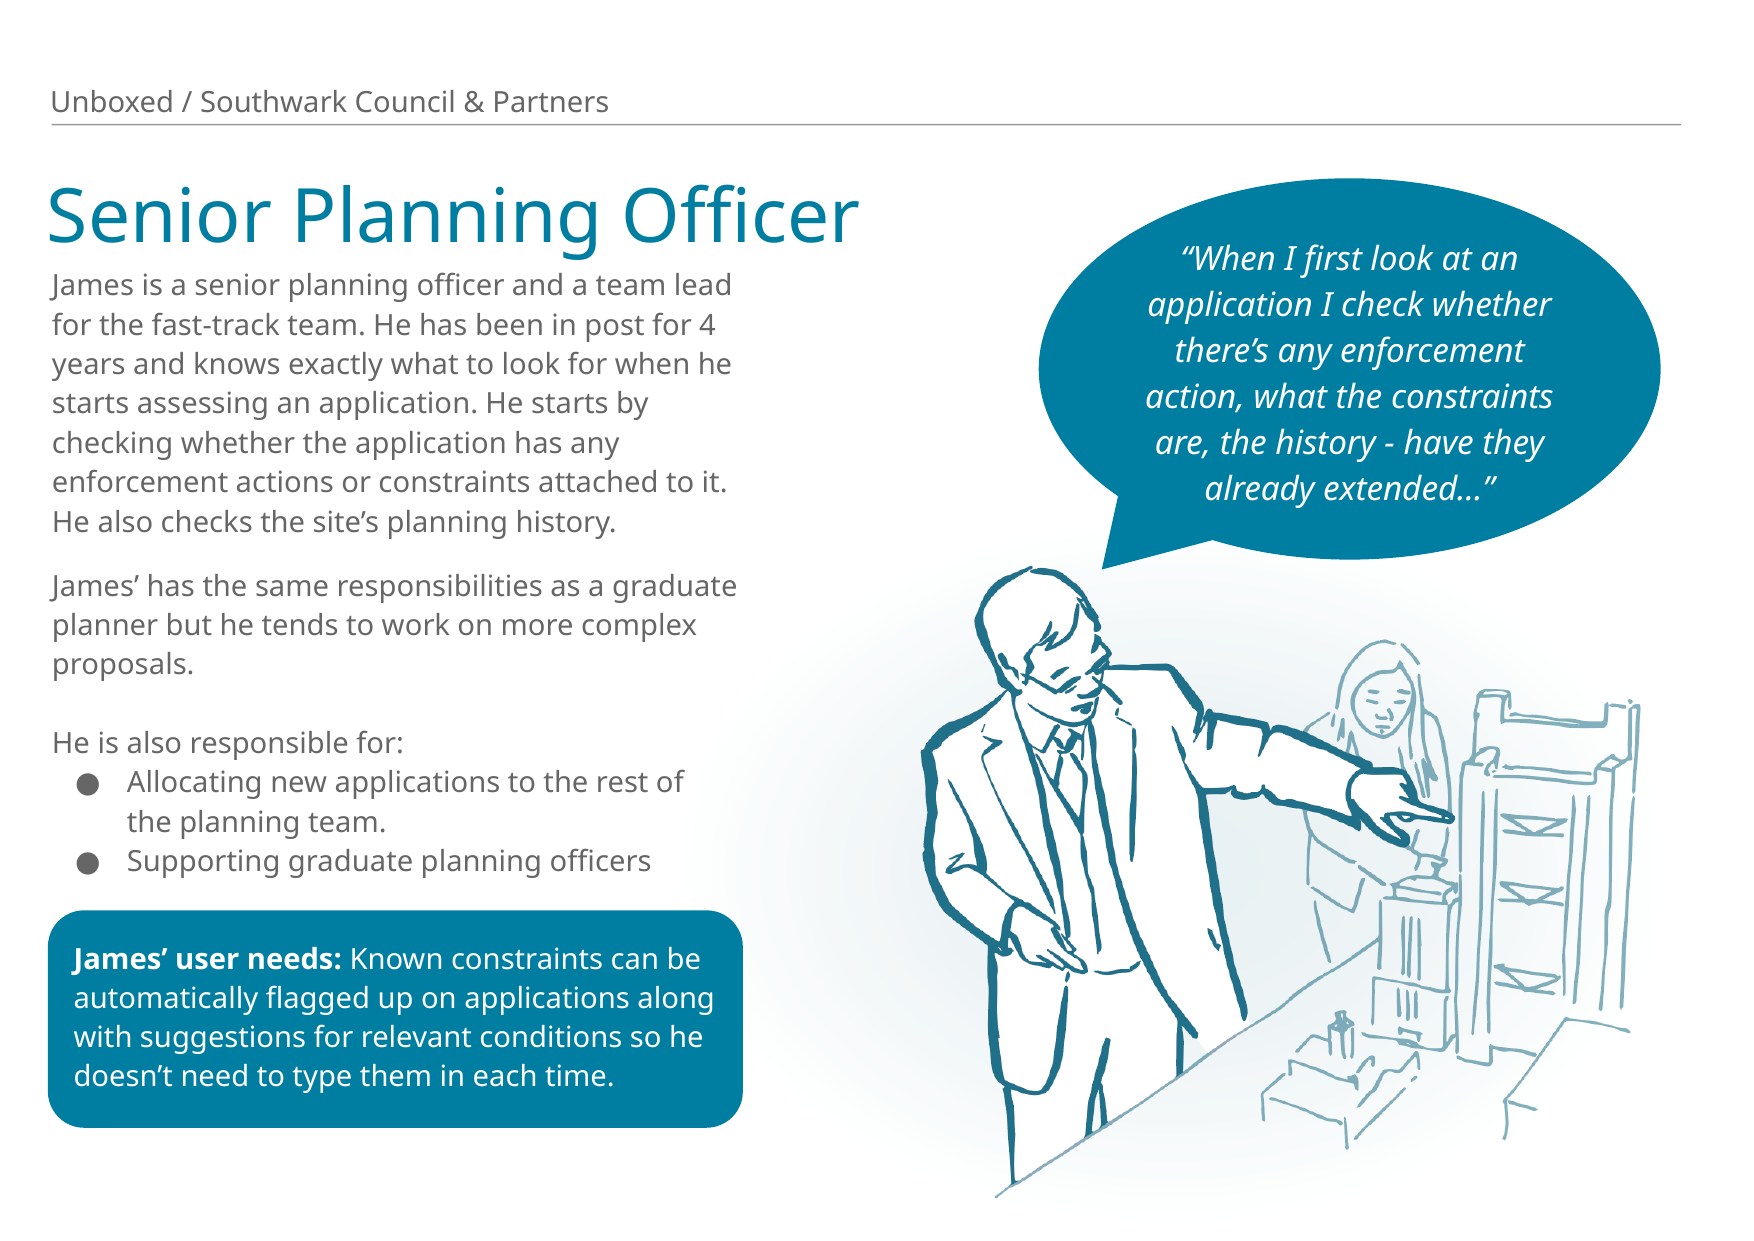

Unboxed / Southwark Council & Partners
Senior Planning Officer
James is a senior planning officer and a team lead for the fast-track team. He has been in post for 4 years and knows exactly what to look for when he starts assessing an application. He starts by checking whether the application has any enforcement actions or constraints attached to it. He also checks the site’s planning history.
James’ has the same responsibilities as a graduate planner but he tends to work on more complex proposals.
He is also responsible for:
Allocating new applications to the rest of
the planning team.
Supporting graduate planning officers
“When I first look at an application I check whether there’s any enforcement action, what the constraints are, the history - have they already extended...”
James’ user needs: Known constraints can be automatically flagged up on applications along with suggestions for relevant conditions so he doesn’t need to type them in each time.